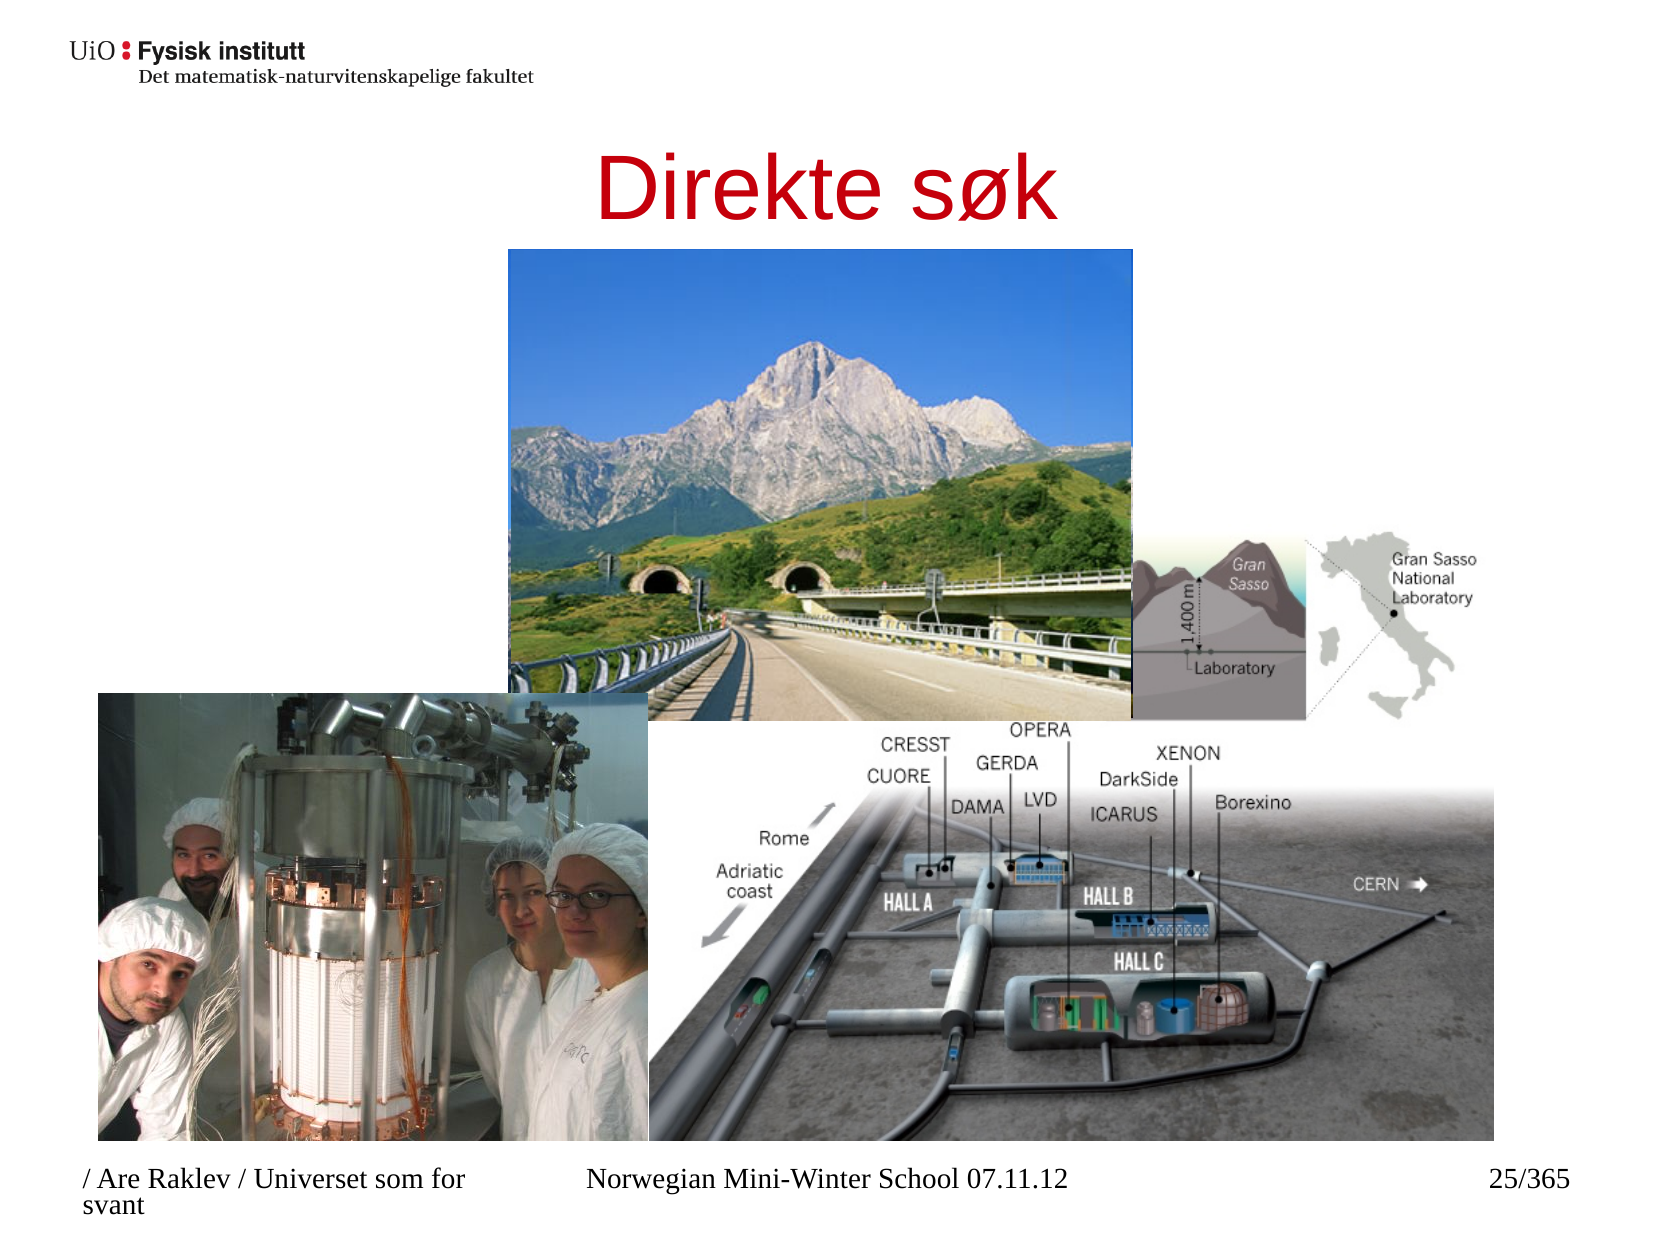

# Direkte søk
/ Are Raklev / Universet som forsvant
Norwegian Mini-Winter School 07.11.12
25